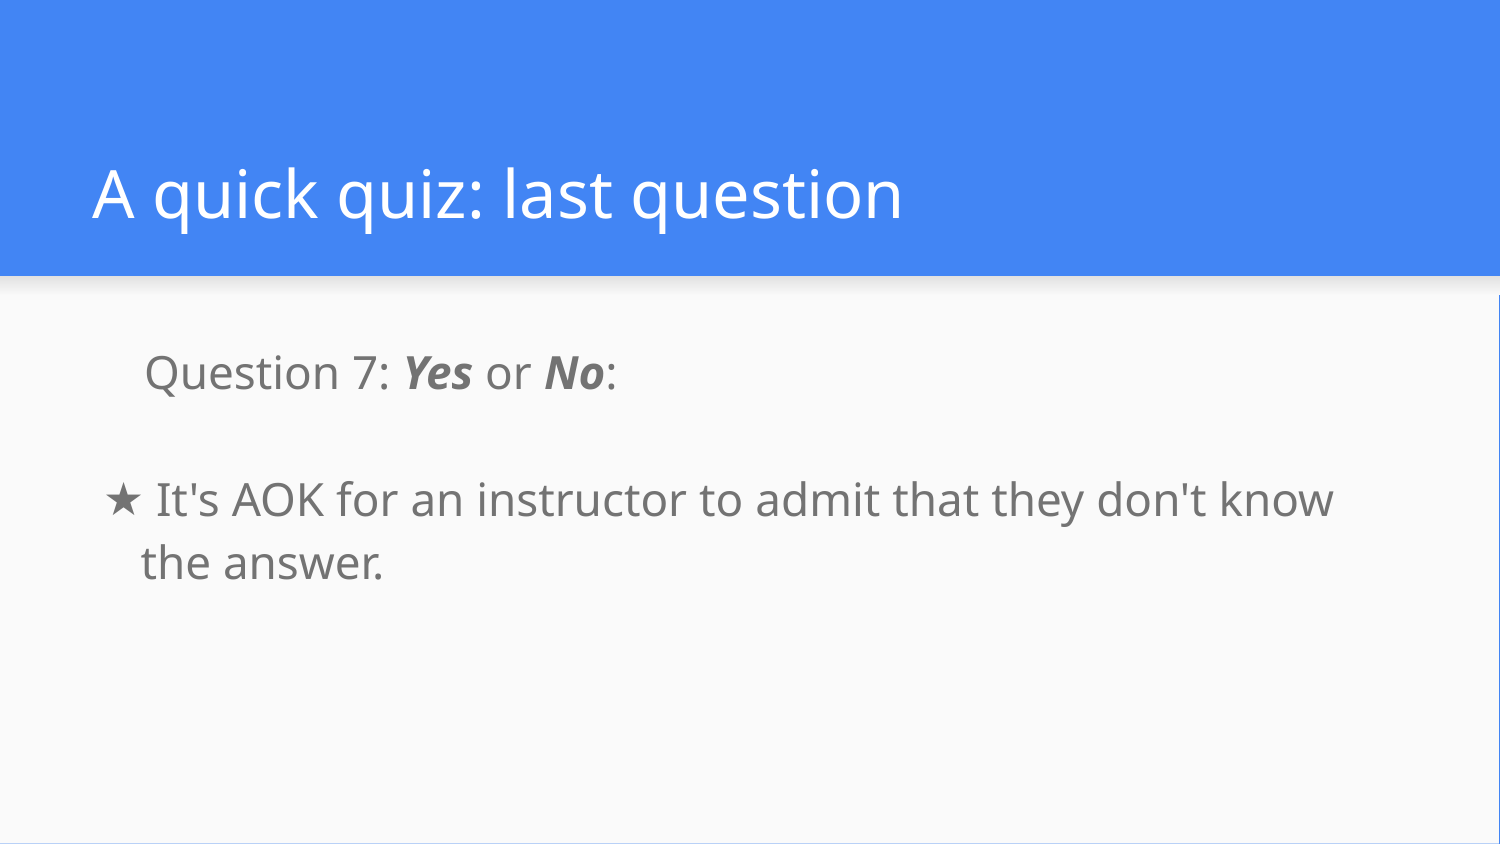

# A quick quiz: last question
Question 7: Yes or No:
 It's AOK for an instructor to admit that they don't know the answer.